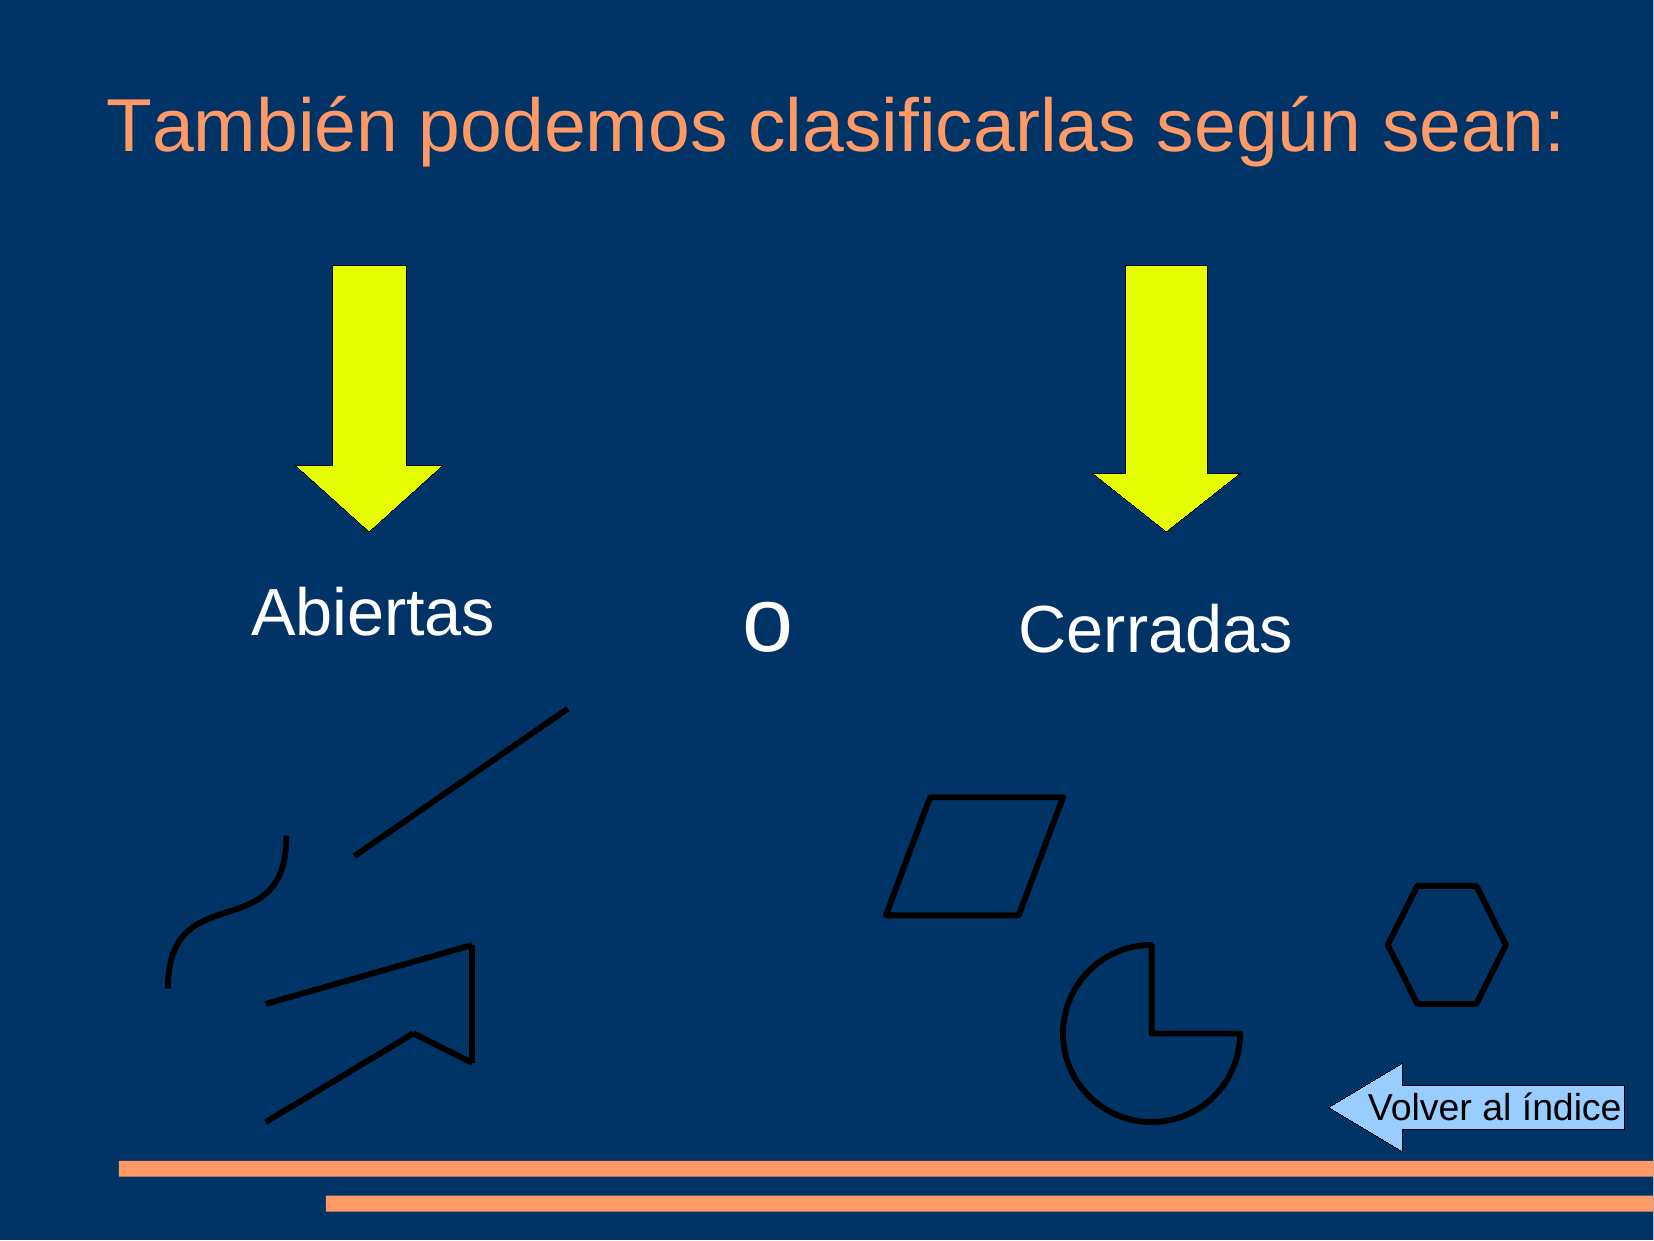

# También podemos clasificarlas según sean:
o
Abiertas
Cerradas
Volver al índice